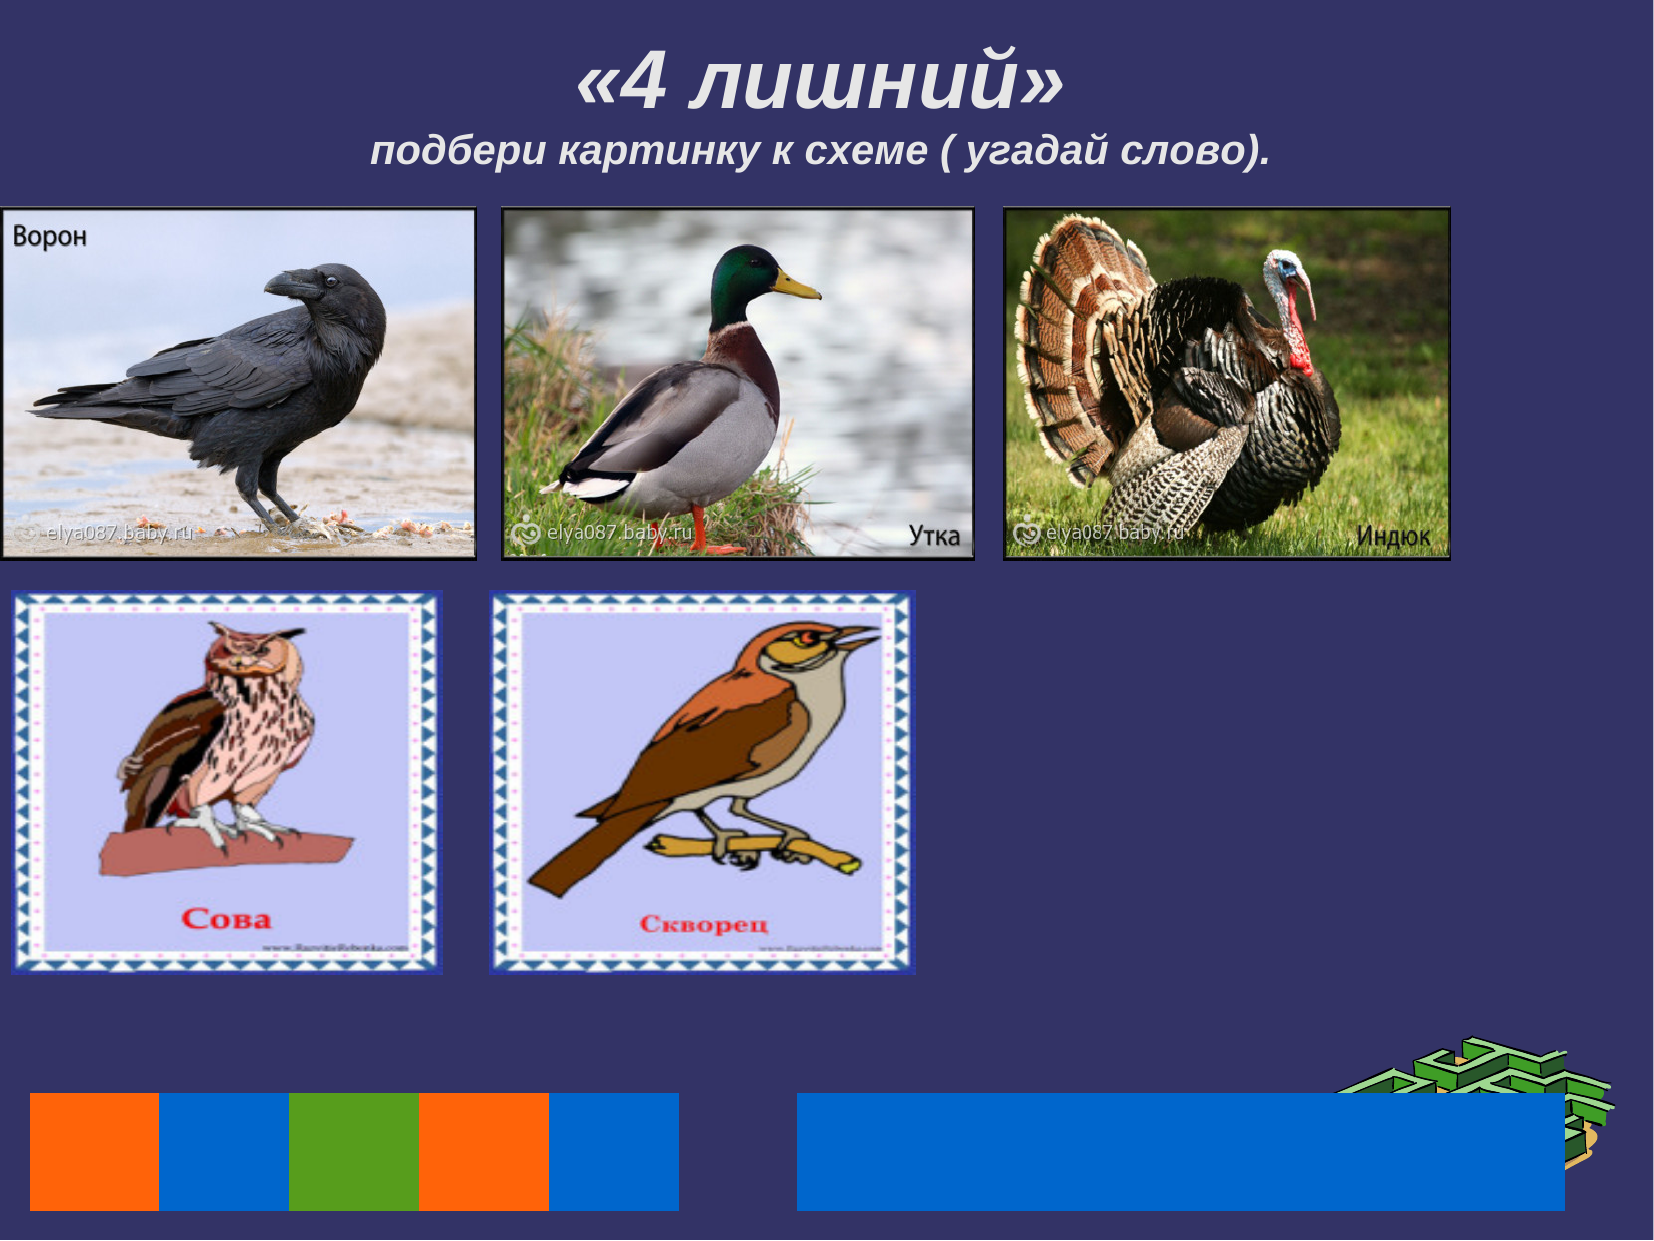

# «4 лишний» подбери картинку к схеме ( угадай слово).
| | | | | |
| --- | --- | --- | --- | --- |
| | | | | |
| --- | --- | --- | --- | --- |